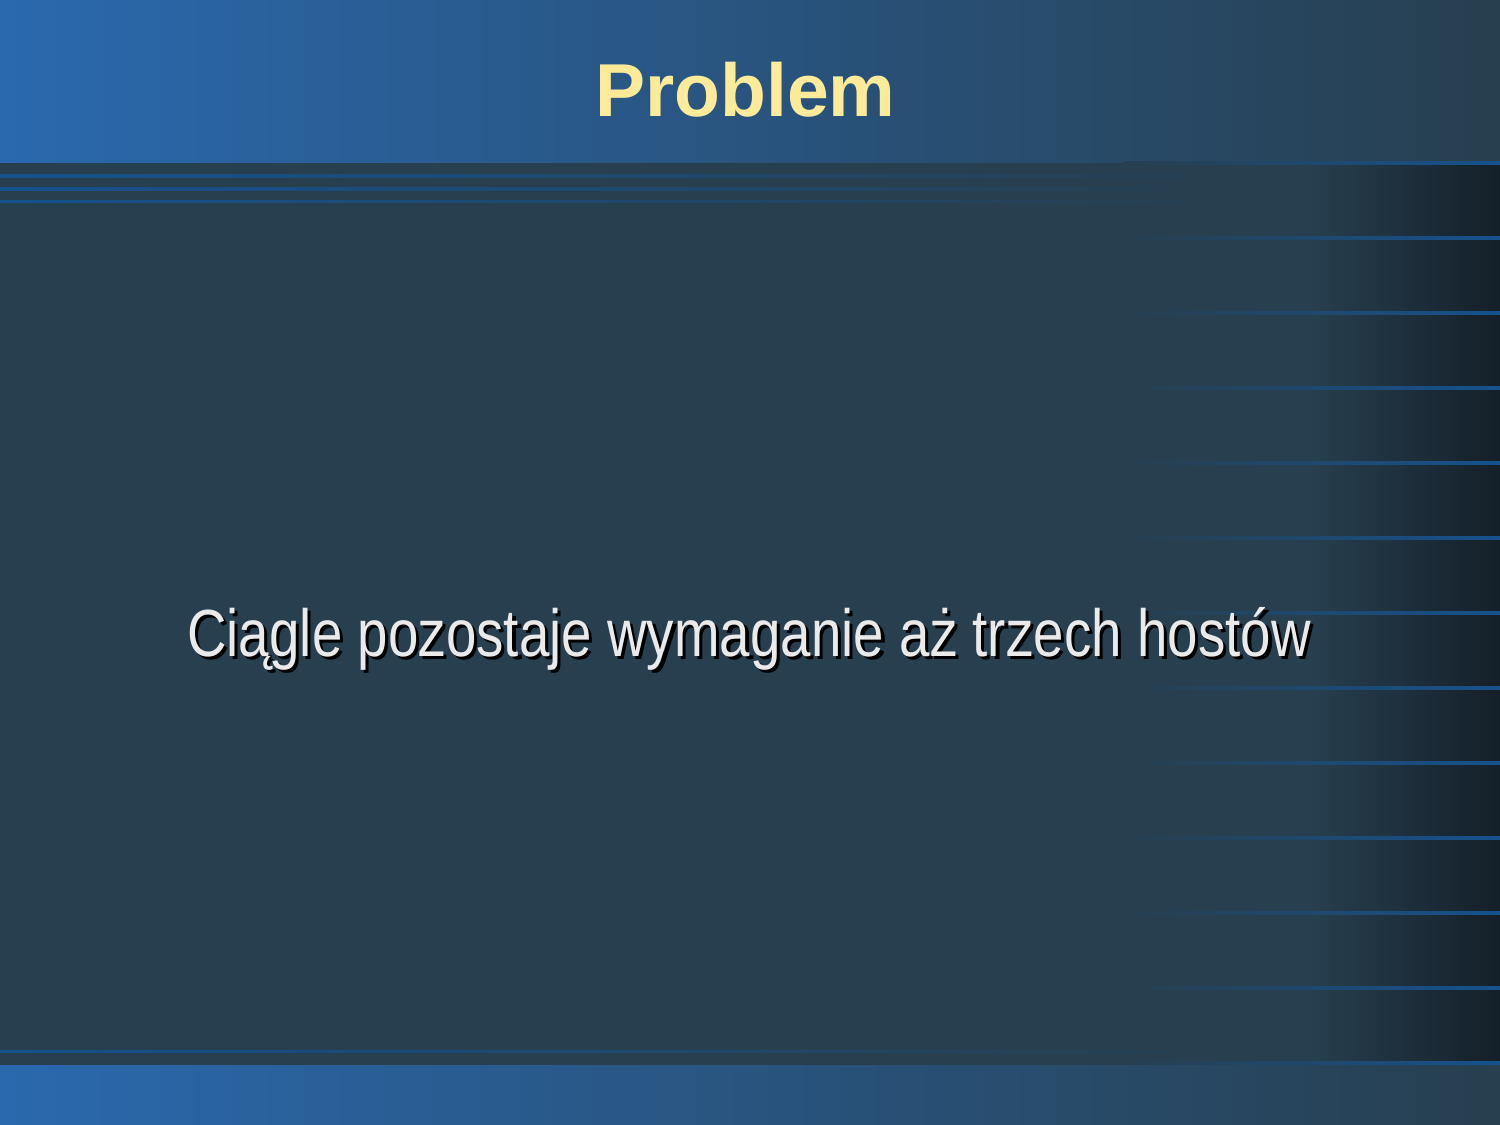

# Problem
Ciągle pozostaje wymaganie aż trzech hostów